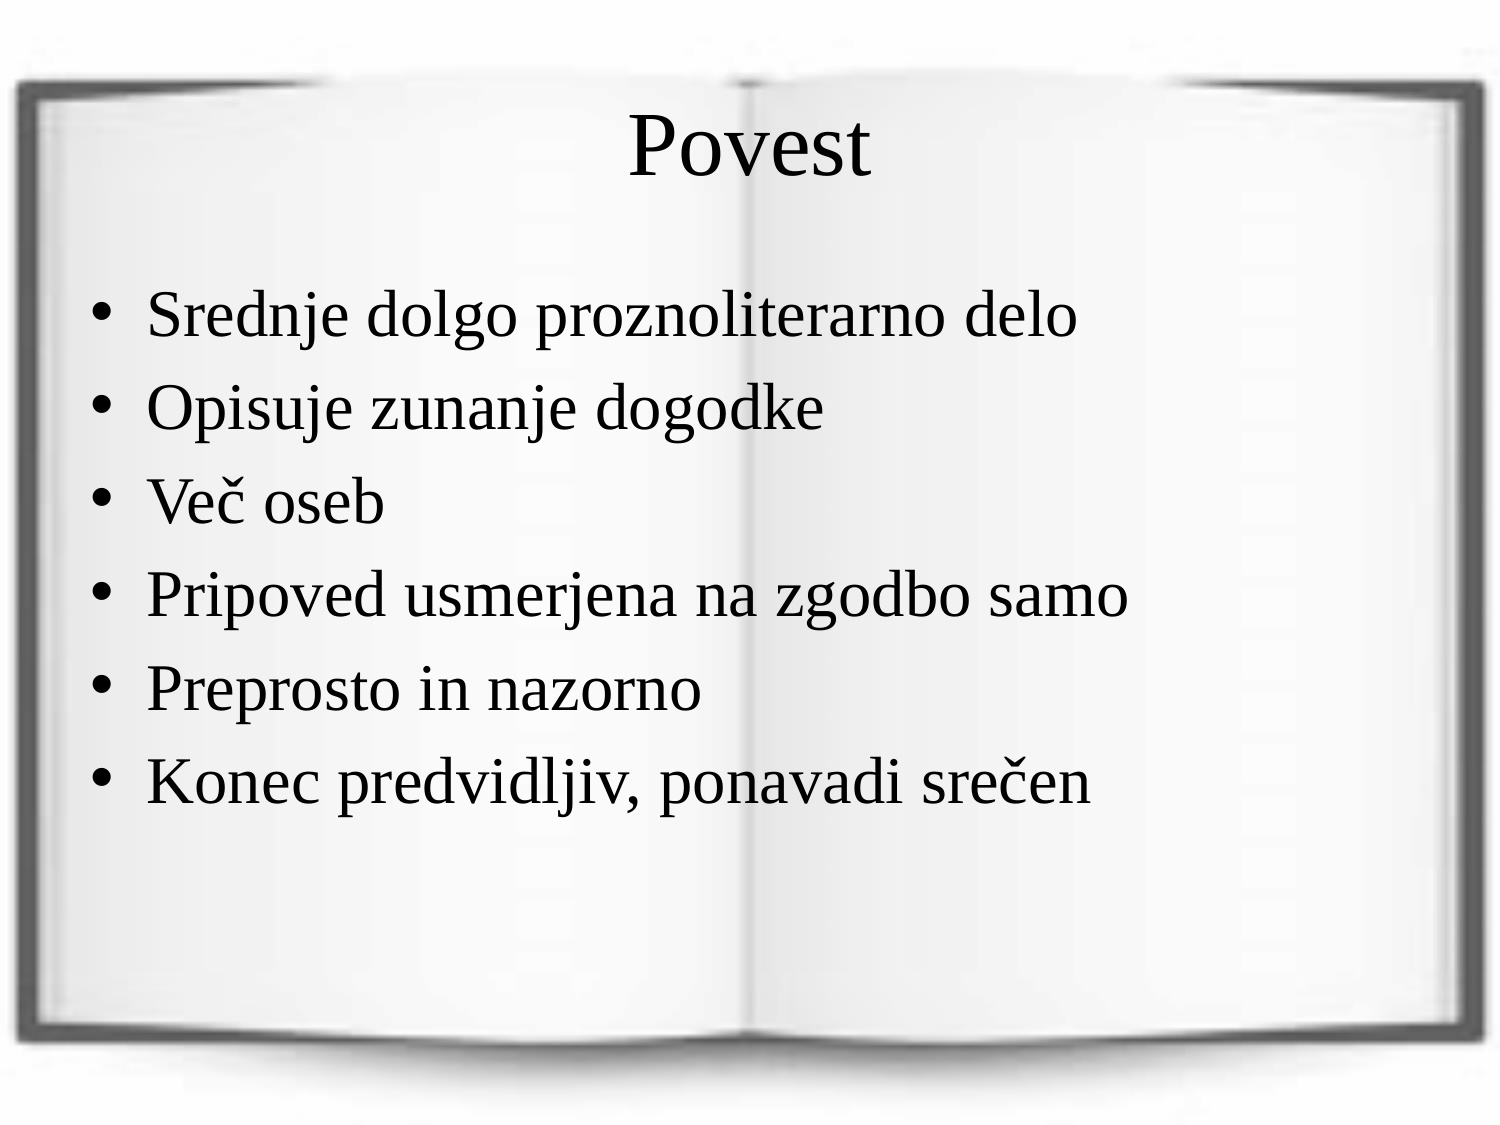

# Povest
Srednje dolgo proznoliterarno delo
Opisuje zunanje dogodke
Več oseb
Pripoved usmerjena na zgodbo samo
Preprosto in nazorno
Konec predvidljiv, ponavadi srečen